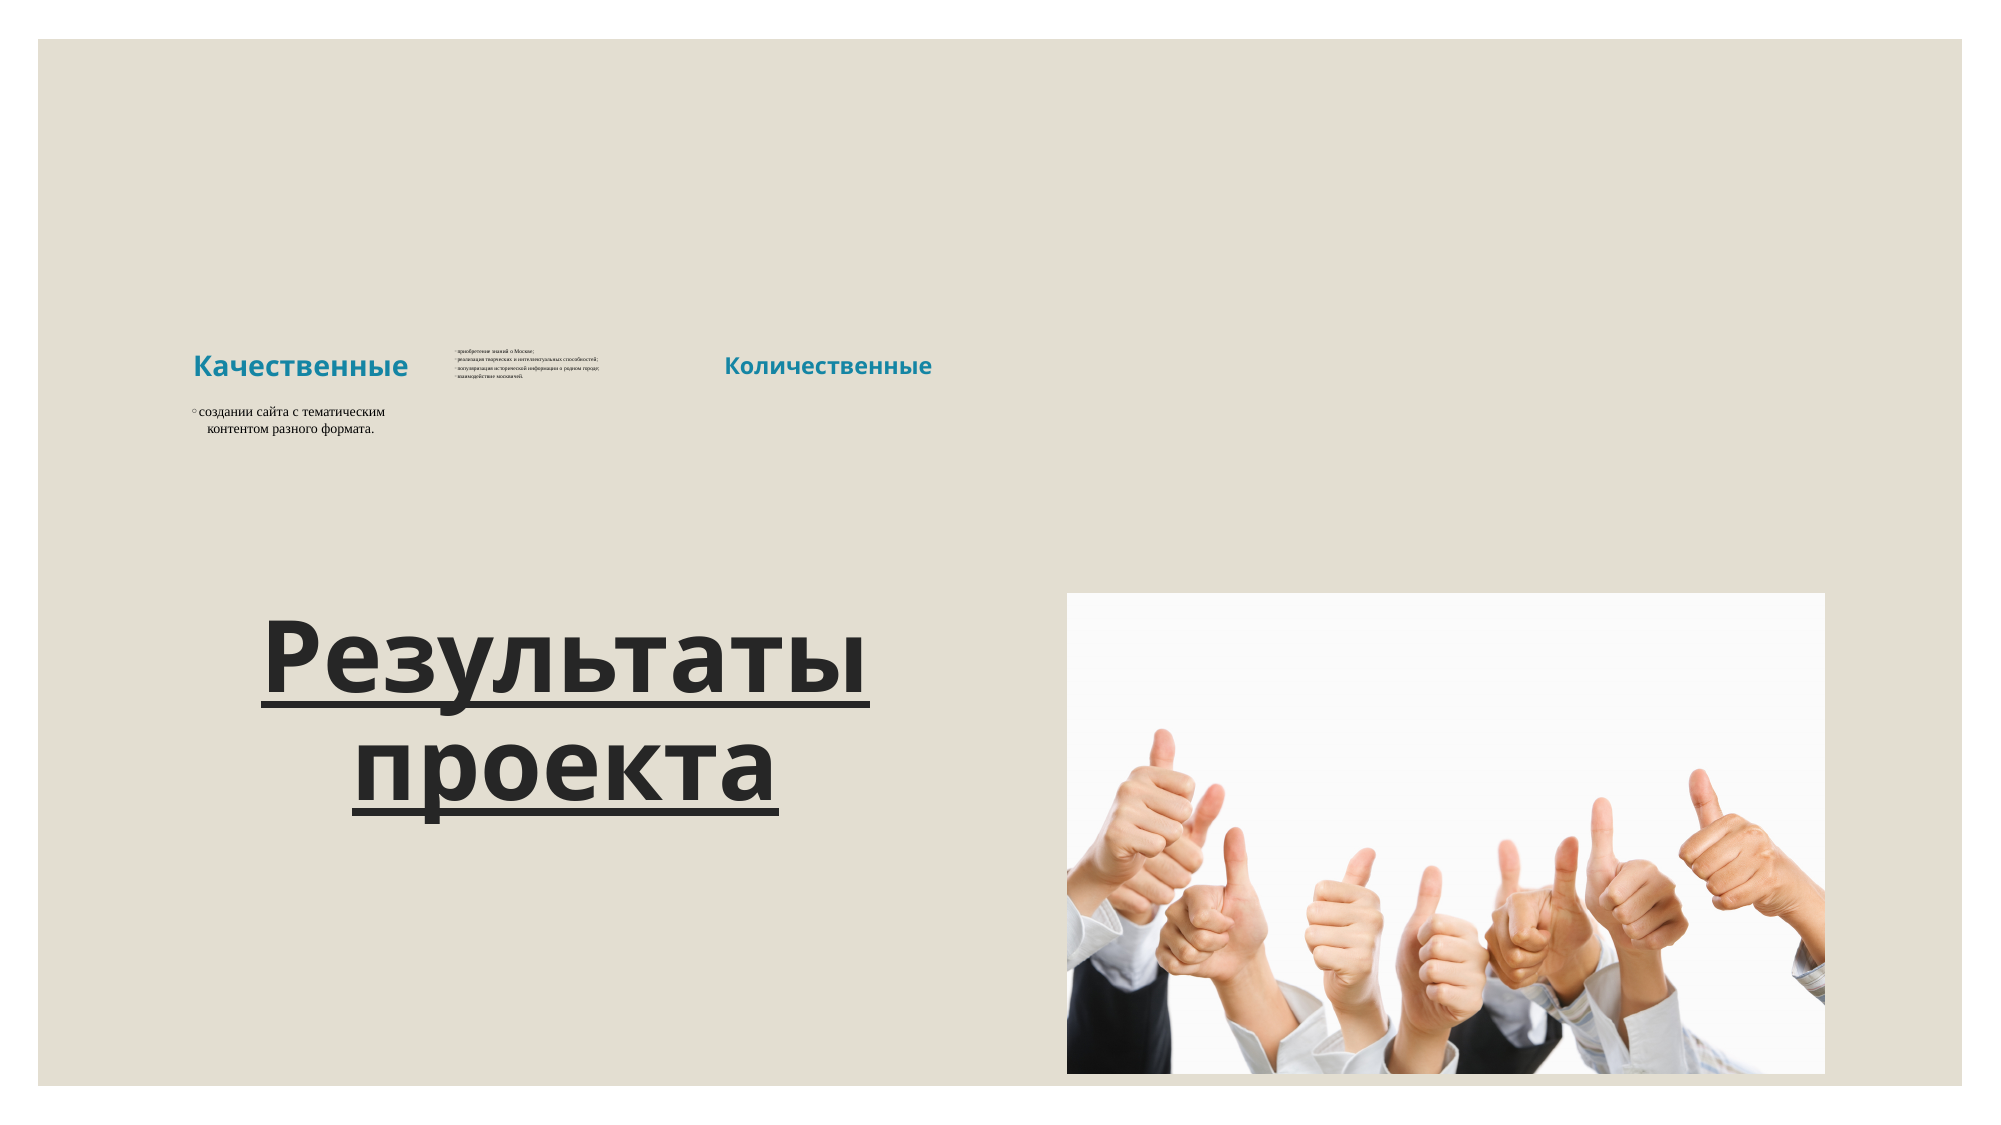

Качественные
приобретение знаний о Москве;
реализация творческих и интеллектуальных способностей;
популяризация исторической информации о родном городе;
взаимодействие москвичей.
Количественные
создании сайта с тематическим контентом разного формата.
# Результаты проекта